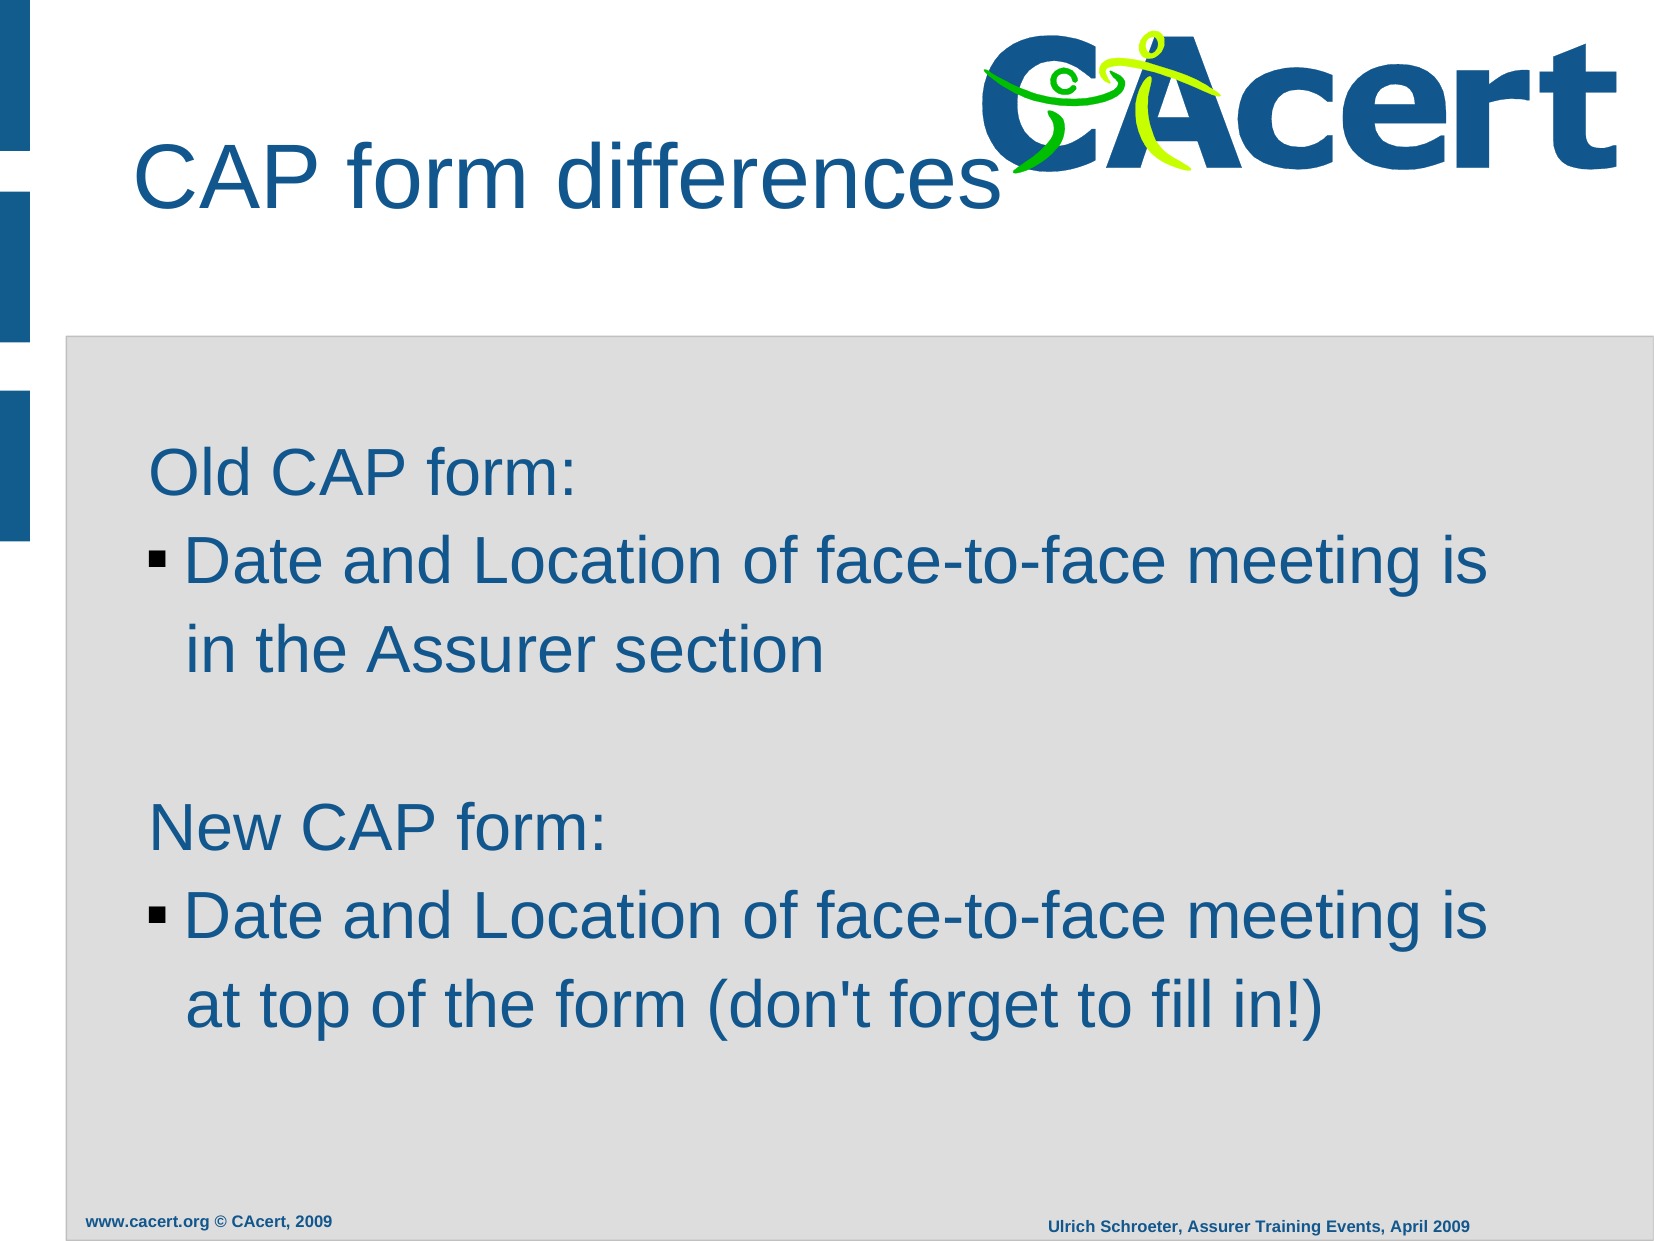

CAP form differences
Old CAP form:
 Date and Location of face-to-face meeting is
 in the Assurer section
New CAP form:
 Date and Location of face-to-face meeting is
 at top of the form (don't forget to fill in!)